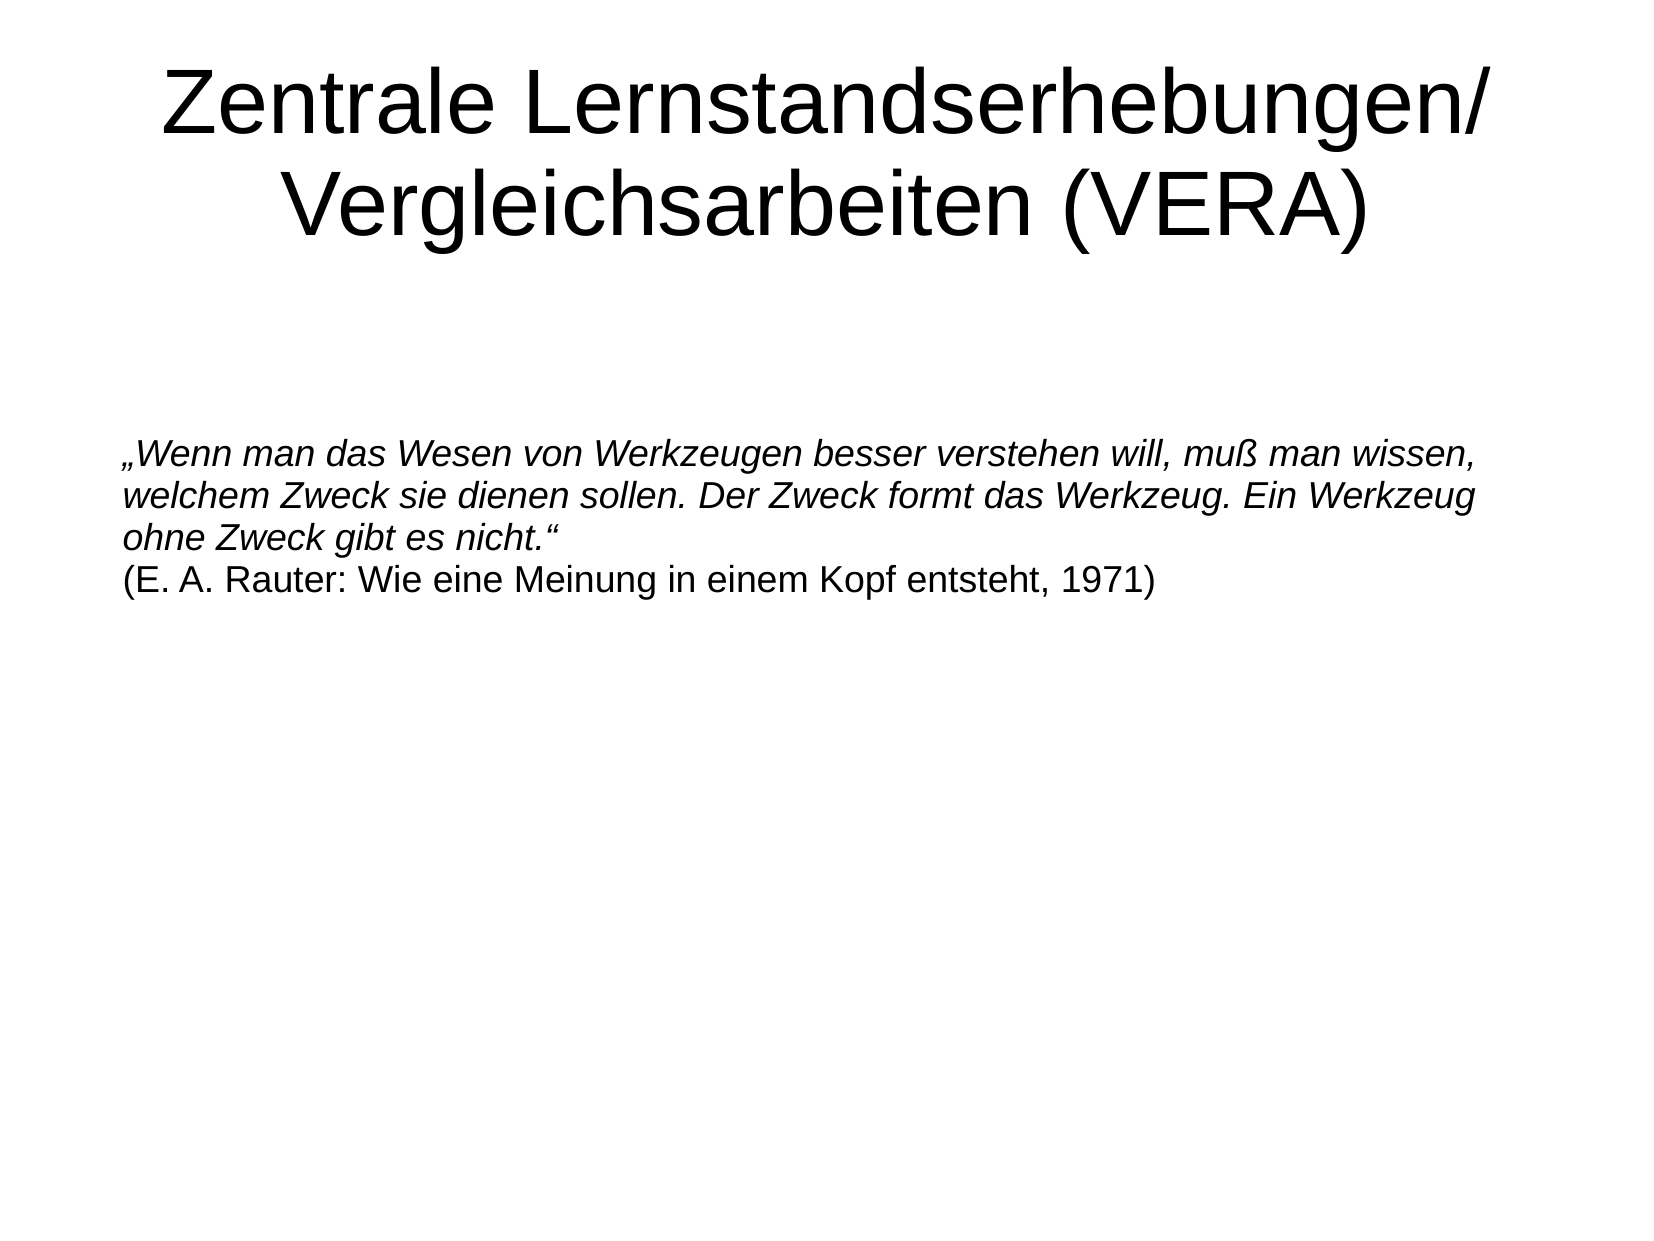

# Zentrale Lernstandserhebungen/ Vergleichsarbeiten (VERA)
„Wenn man das Wesen von Werkzeugen besser verstehen will, muß man wissen, welchem Zweck sie dienen sollen. Der Zweck formt das Werkzeug. Ein Werkzeug ohne Zweck gibt es nicht.“
(E. A. Rauter: Wie eine Meinung in einem Kopf entsteht, 1971)